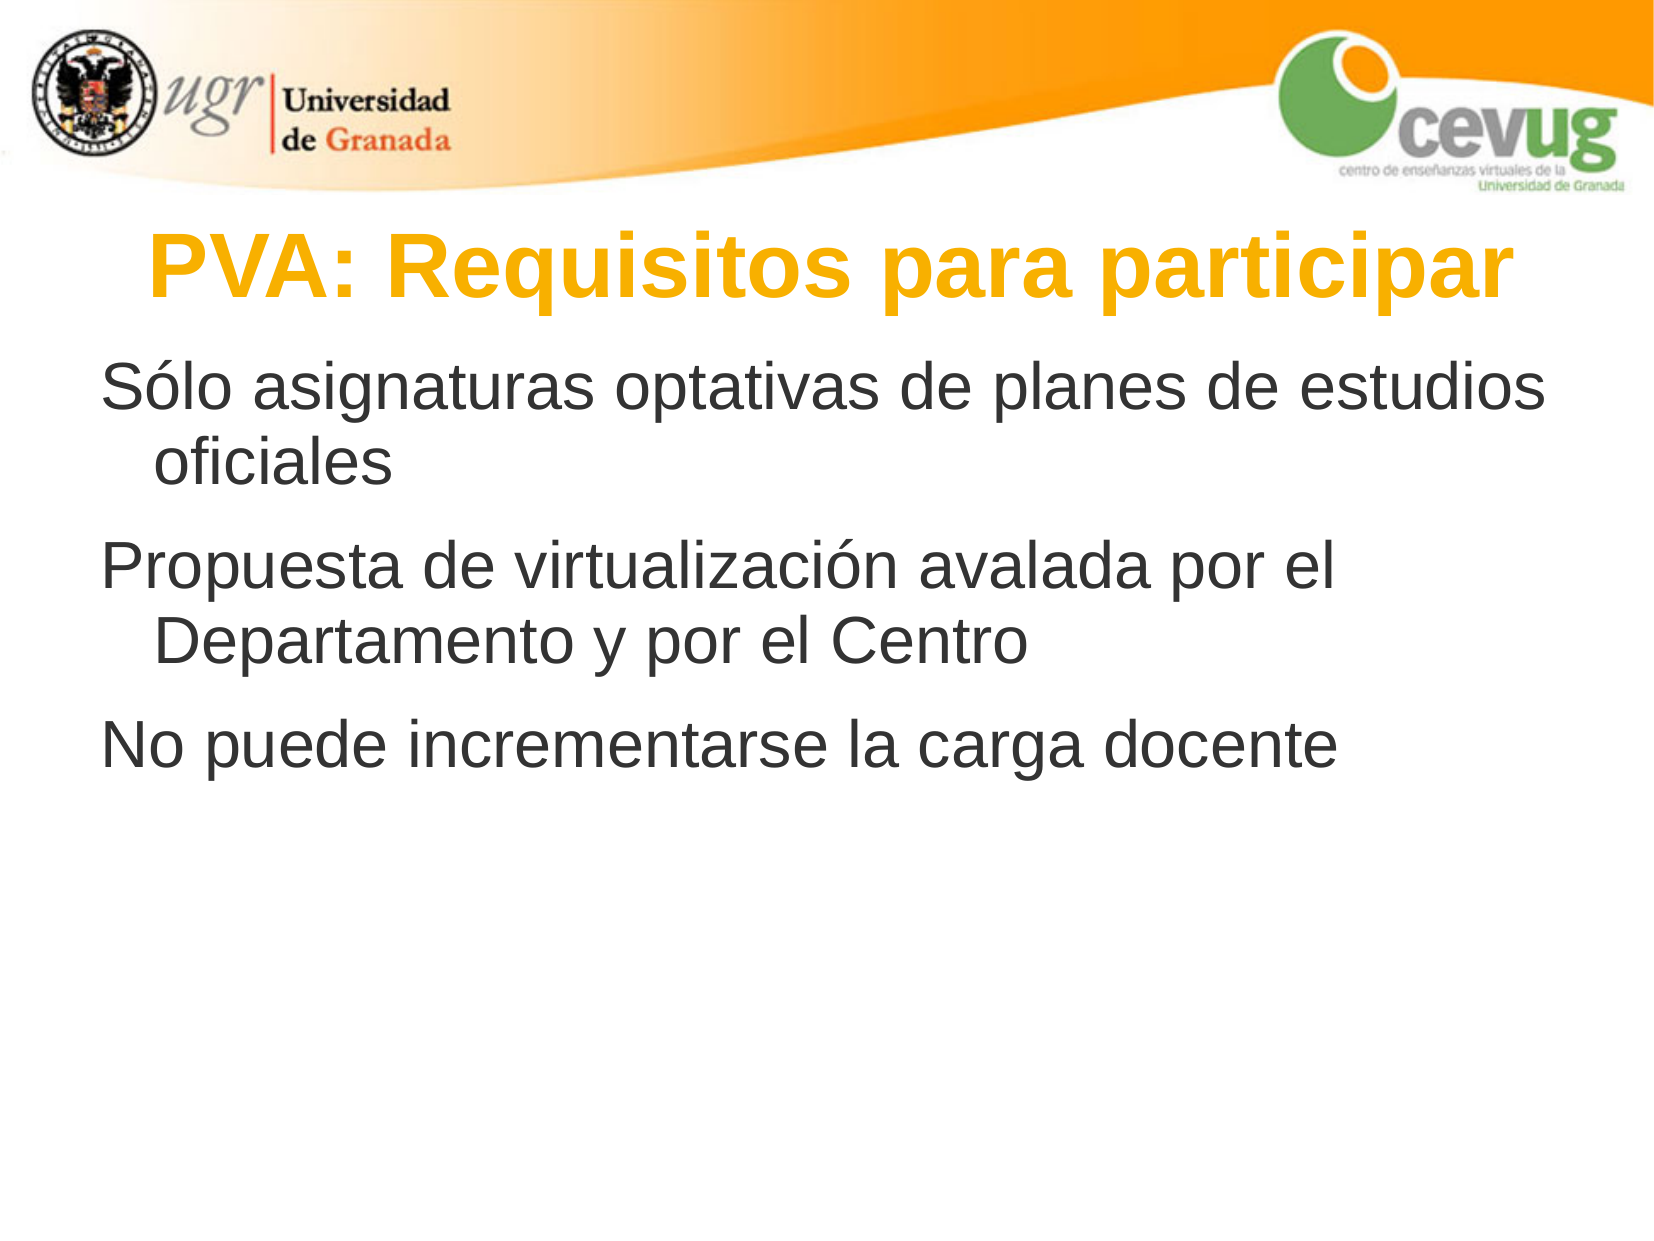

# PVA: Requisitos para participar
Sólo asignaturas optativas de planes de estudios oficiales
Propuesta de virtualización avalada por el Departamento y por el Centro
No puede incrementarse la carga docente